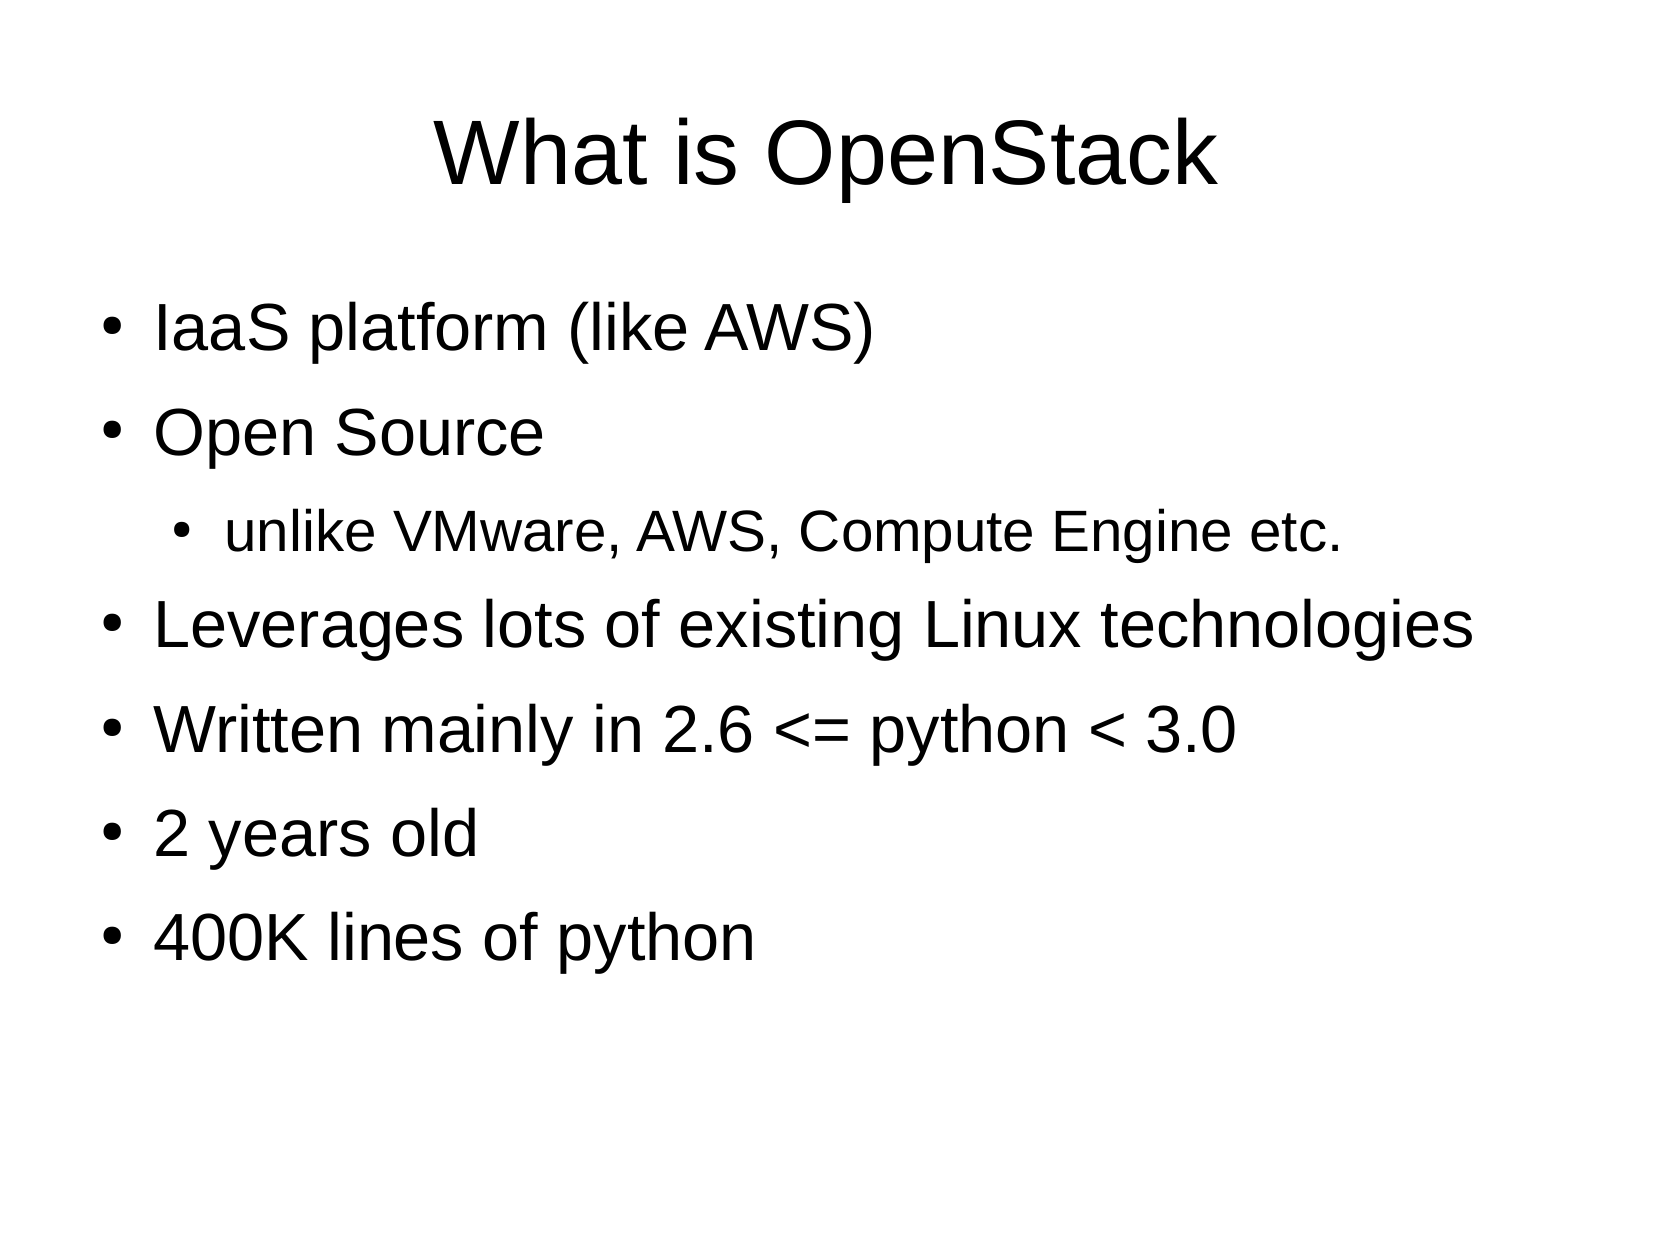

# What is OpenStack
IaaS platform (like AWS)
Open Source
unlike VMware, AWS, Compute Engine etc.
Leverages lots of existing Linux technologies
Written mainly in 2.6 <= python < 3.0
2 years old
400K lines of python